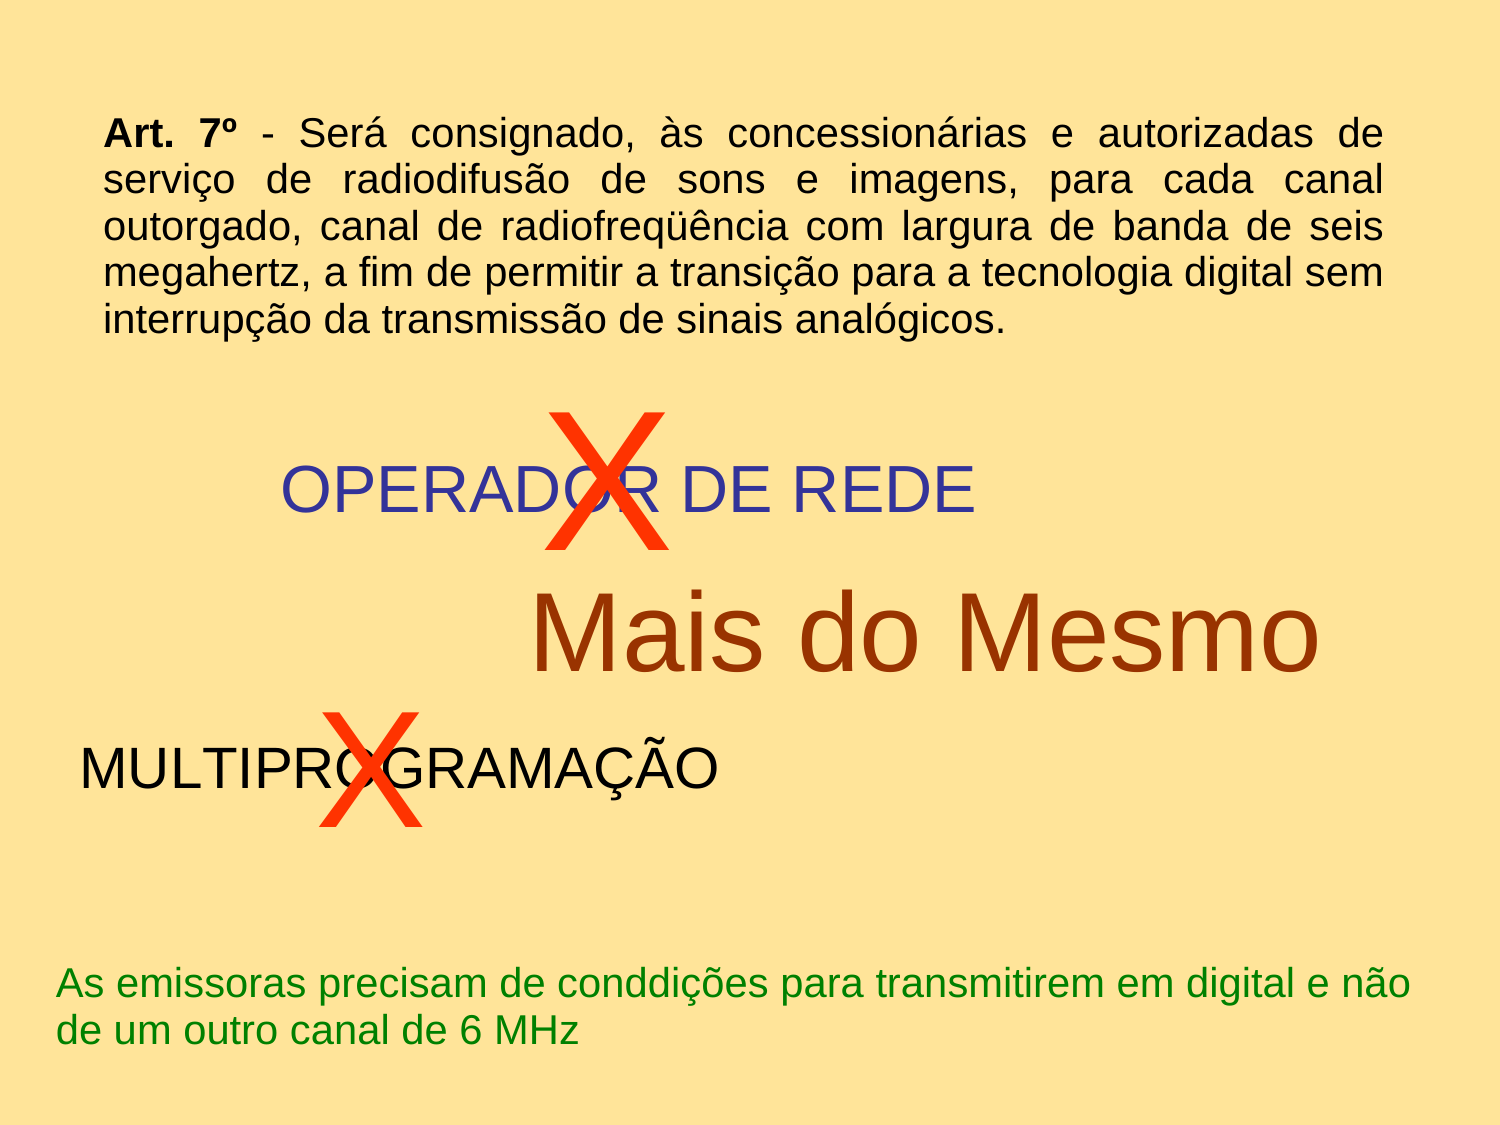

Art. 7º - Será consignado, às concessionárias e autorizadas de serviço de radiodifusão de sons e imagens, para cada canal outorgado, canal de radiofreqüência com largura de banda de seis megahertz, a fim de permitir a transição para a tecnologia digital sem interrupção da transmissão de sinais analógicos.
X
OPERADOR DE REDE
Mais do Mesmo
X
MULTIPROGRAMAÇÃO
As emissoras precisam de conddições para transmitirem em digital e não de um outro canal de 6 MHz